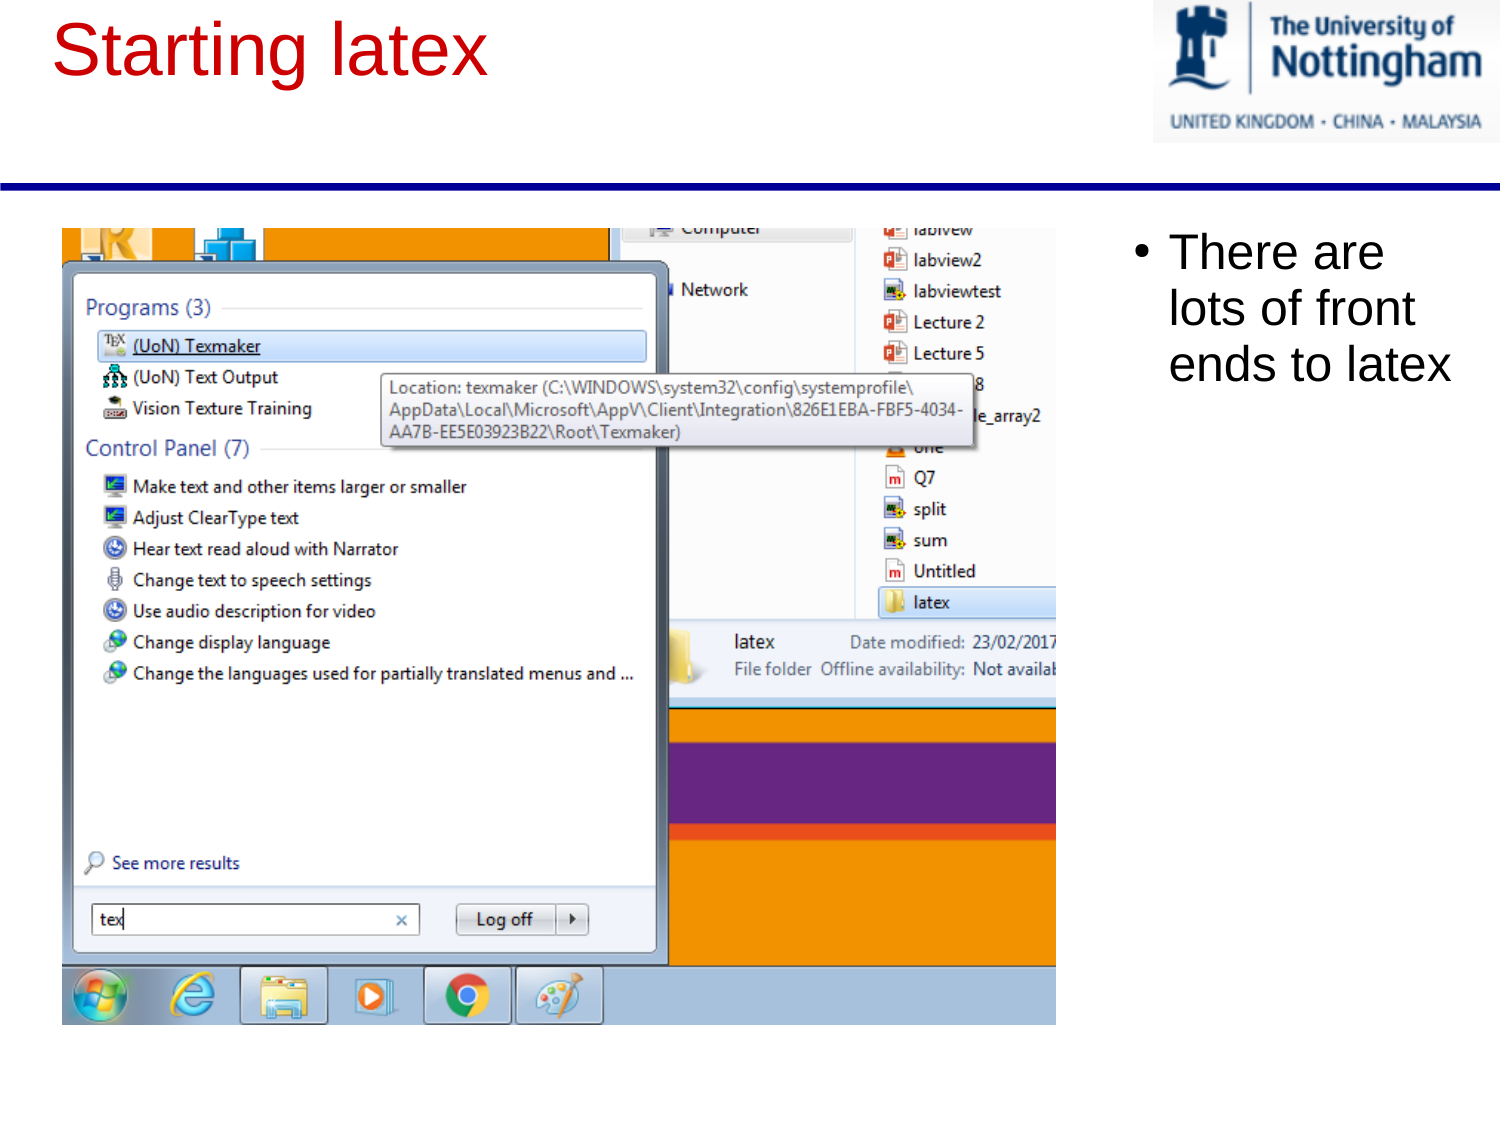

Starting latex
There are lots of front ends to latex